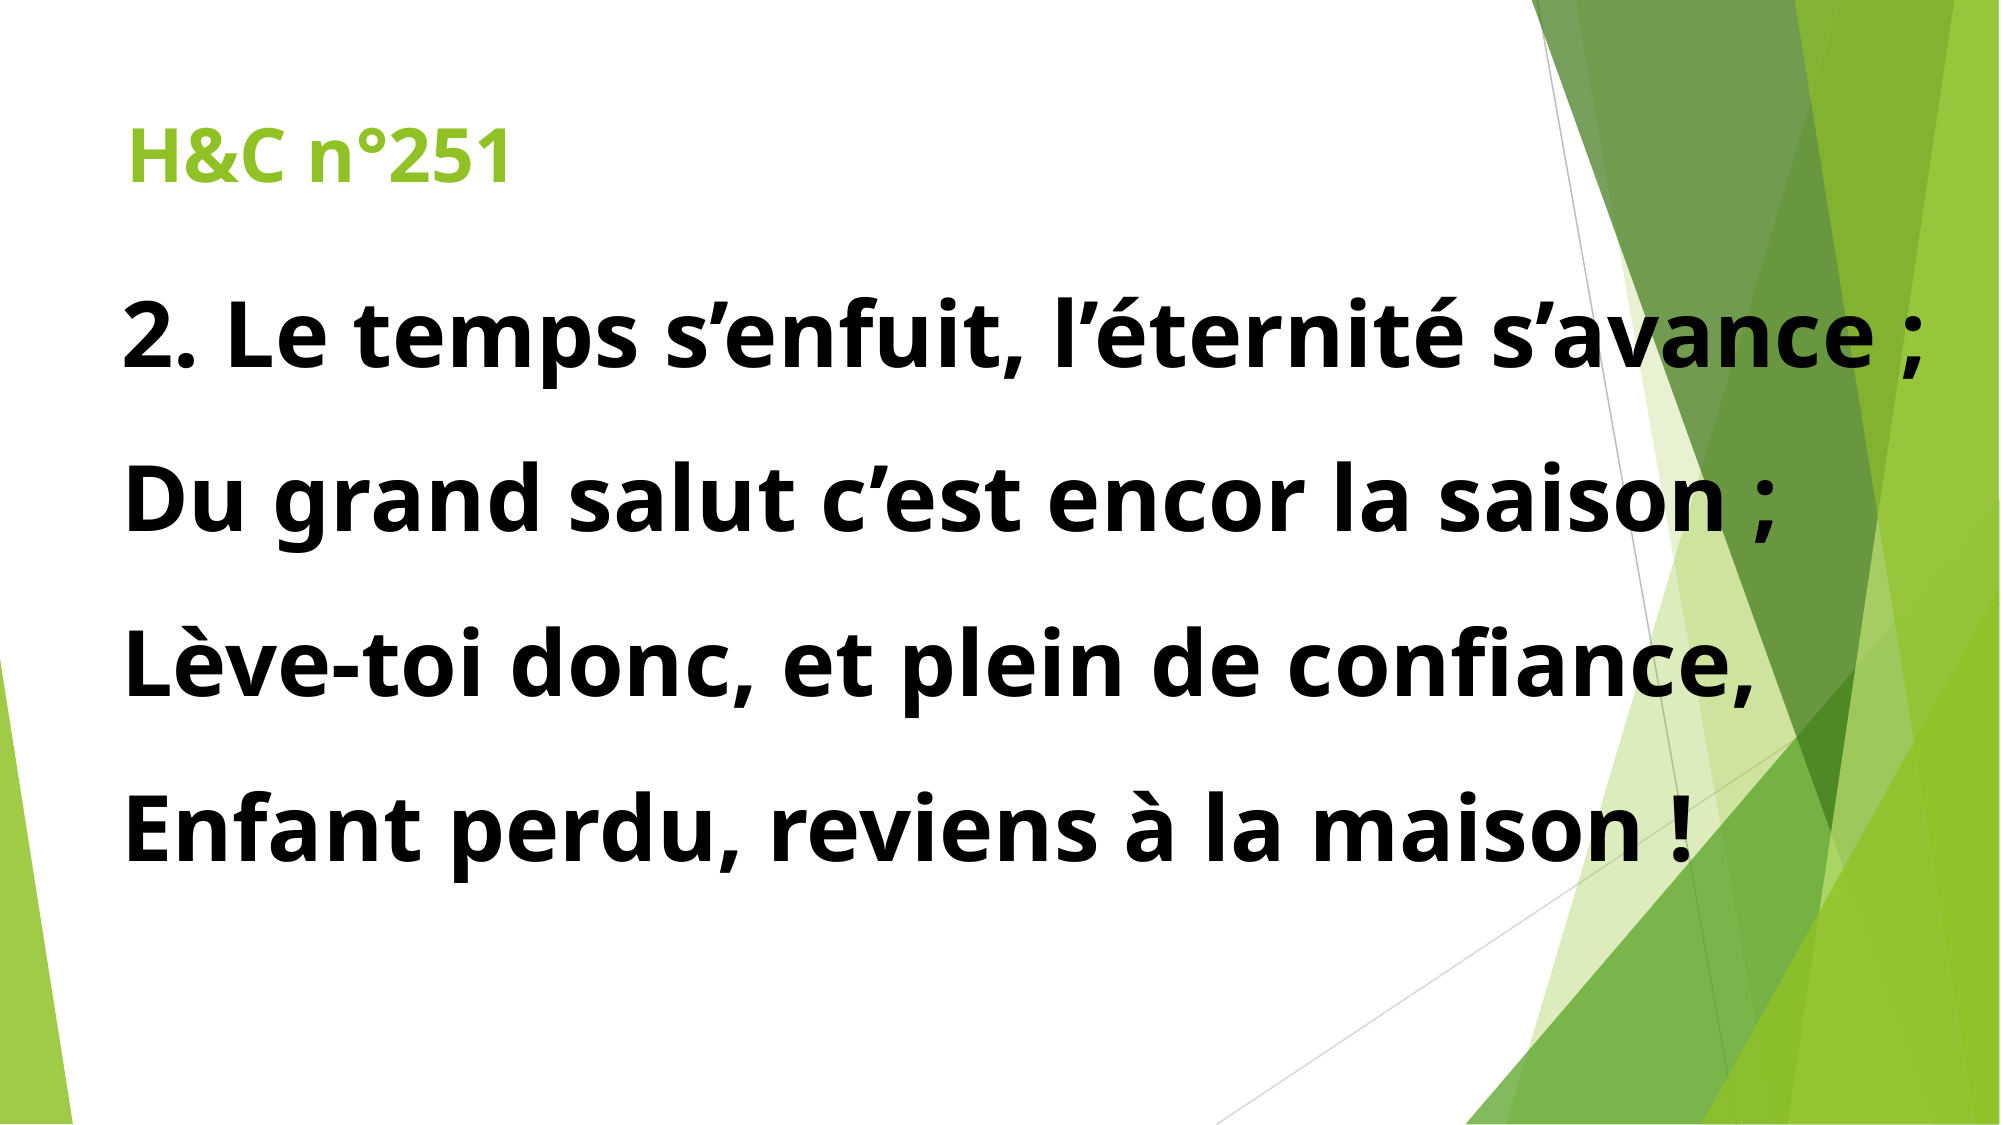

H&C n°251
2. Le temps s’enfuit, l’éternité s’avance ;
Du grand salut c’est encor la saison ;
Lève-toi donc, et plein de confiance,
Enfant perdu, reviens à la maison !